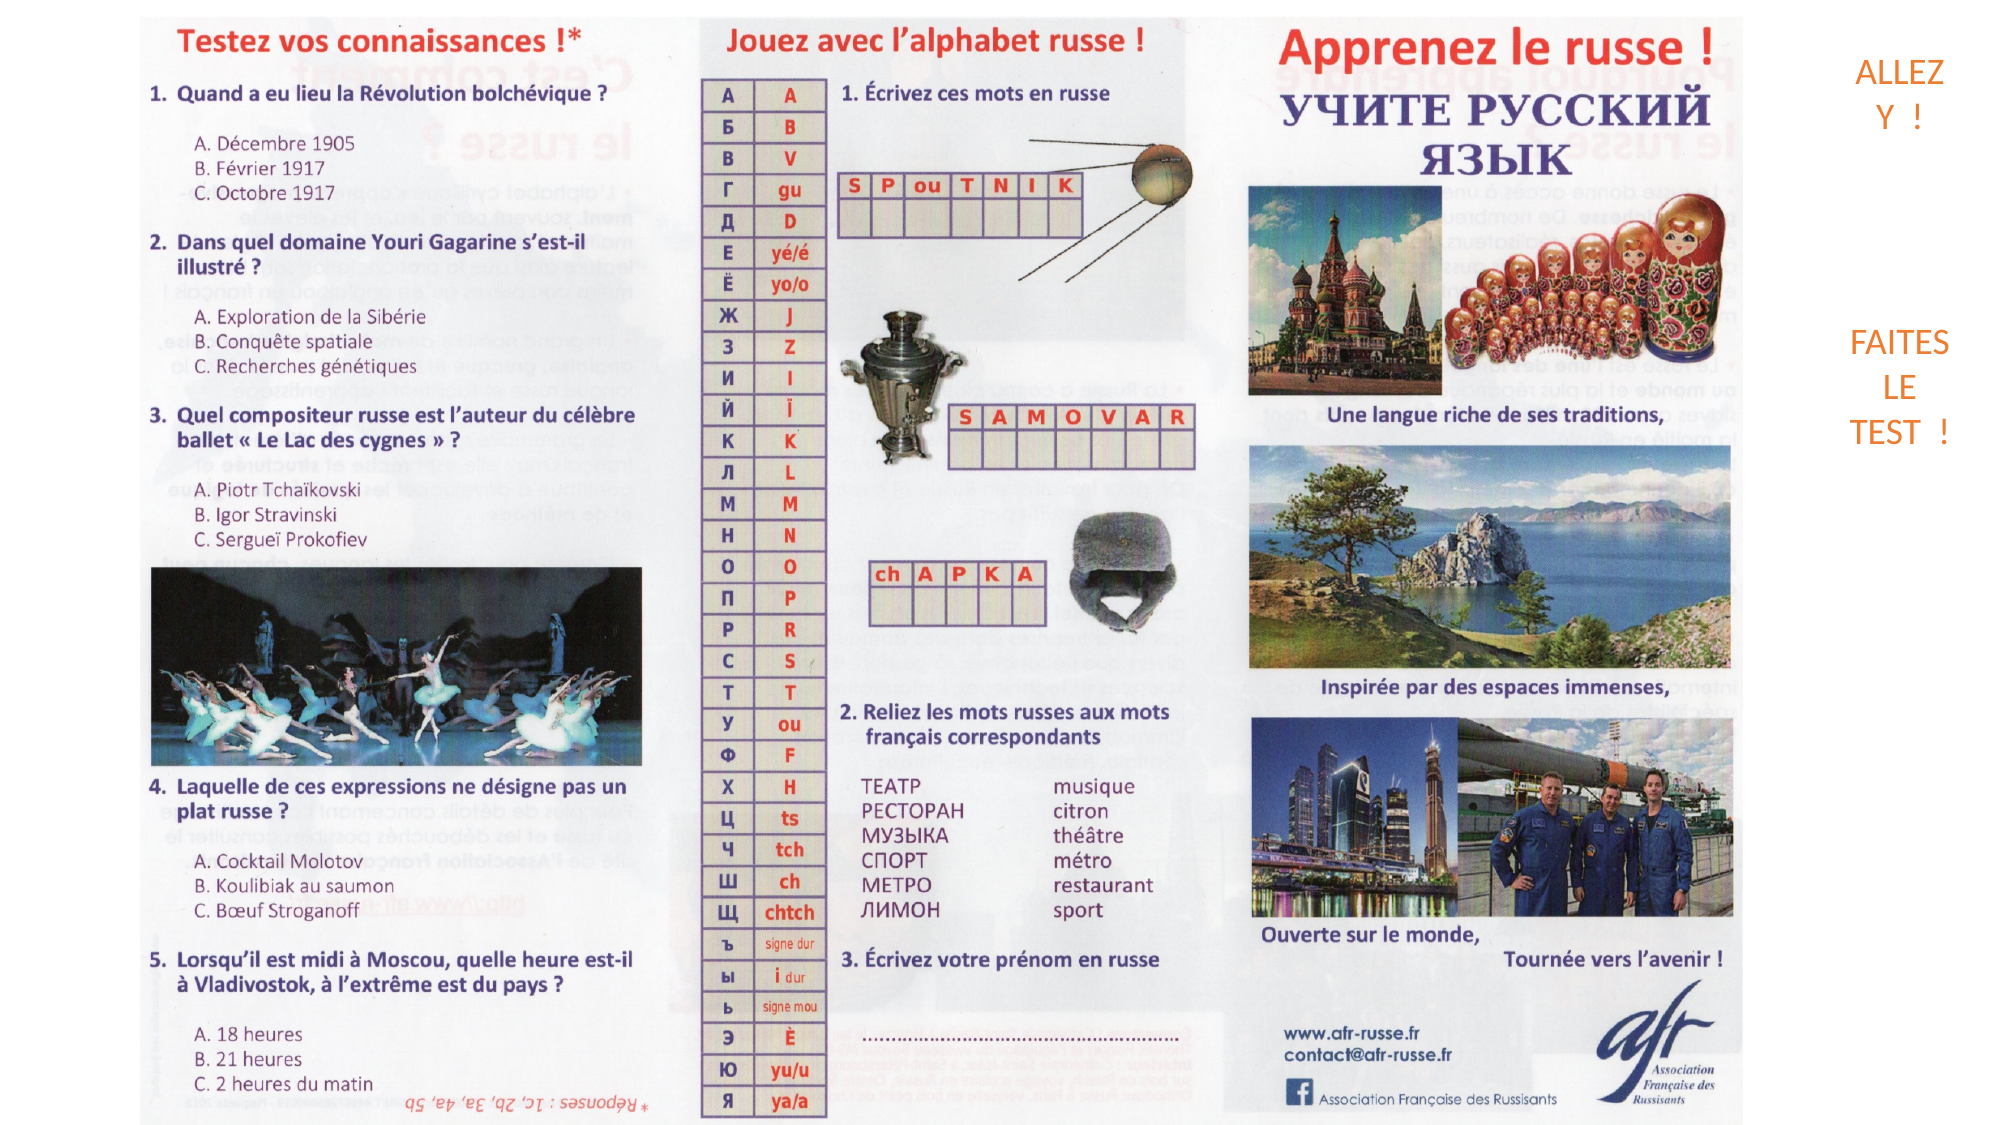

ALLEZ Y !
FAITES LE
TEST !